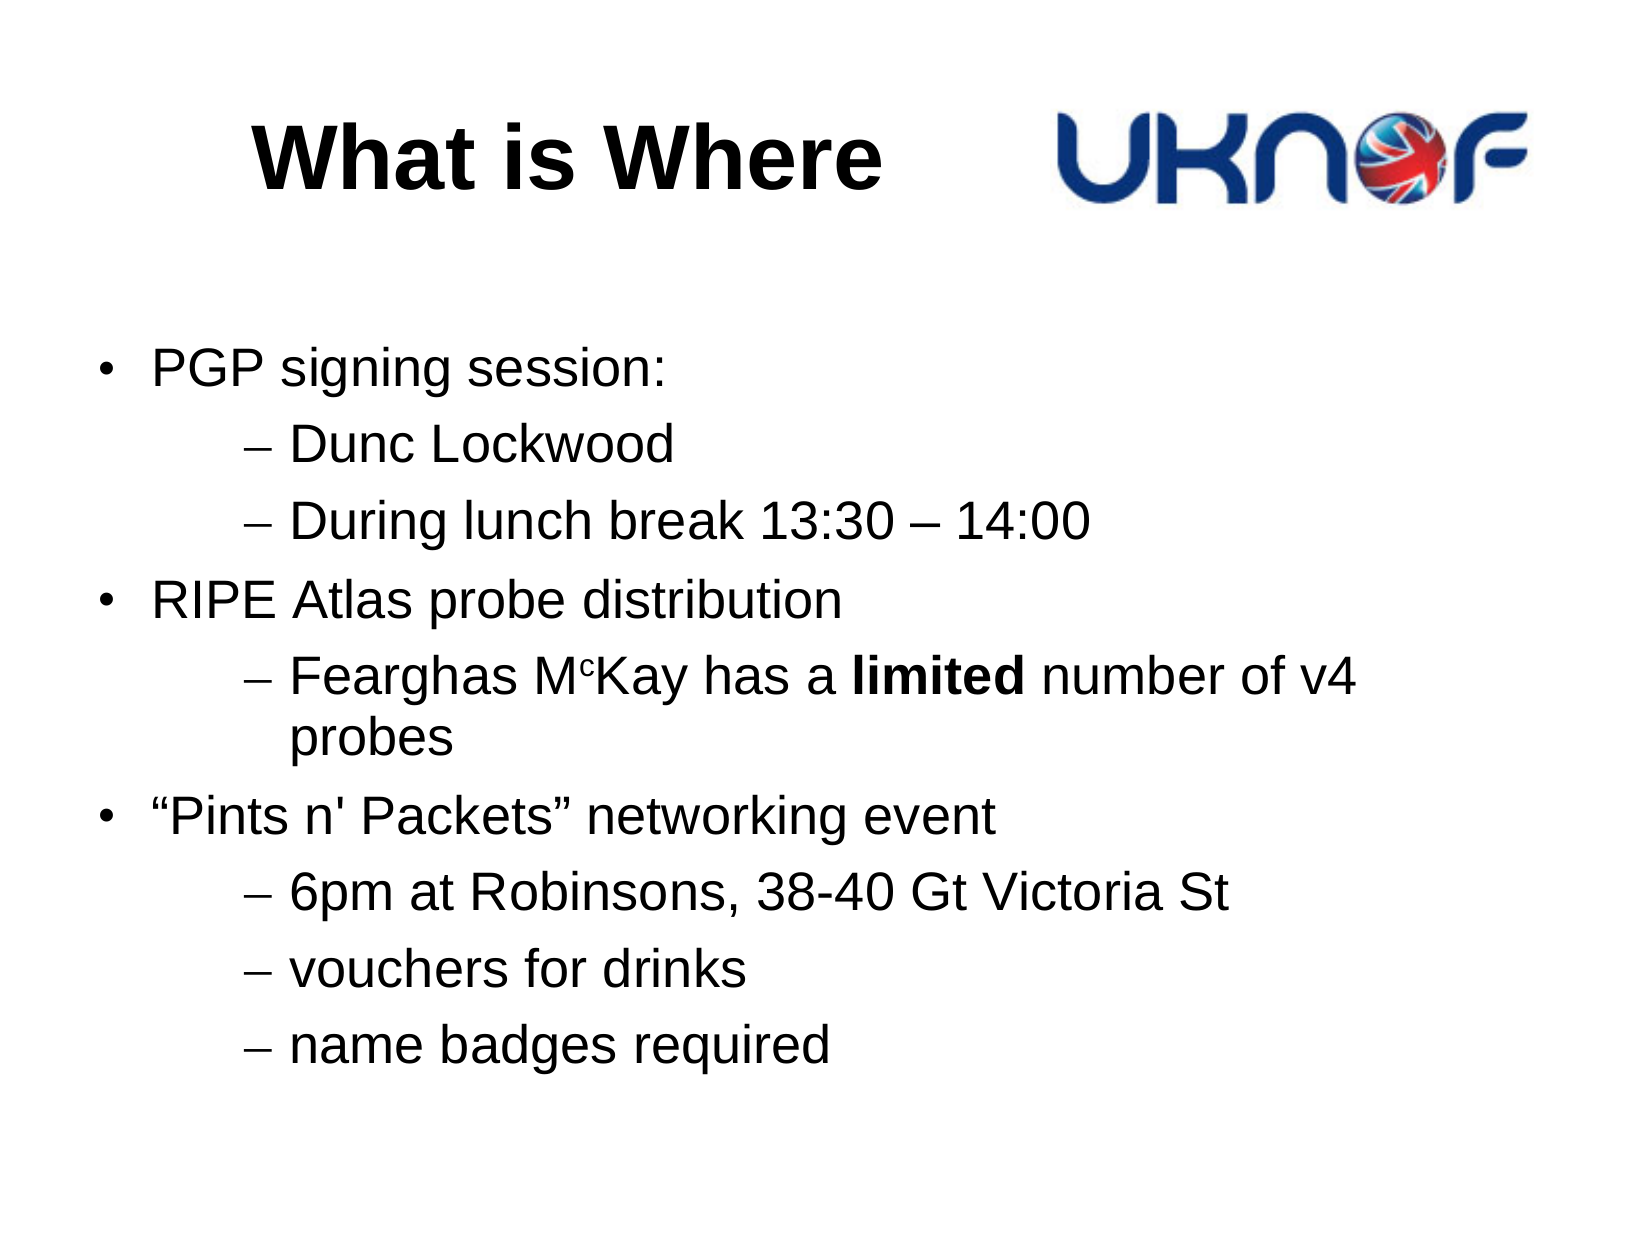

# What is Where
PGP signing session:
Dunc Lockwood
During lunch break 13:30 – 14:00
RIPE Atlas probe distribution
Fearghas McKay has a limited number of v4 probes
“Pints n' Packets” networking event
6pm at Robinsons, 38-40 Gt Victoria St
vouchers for drinks
name badges required